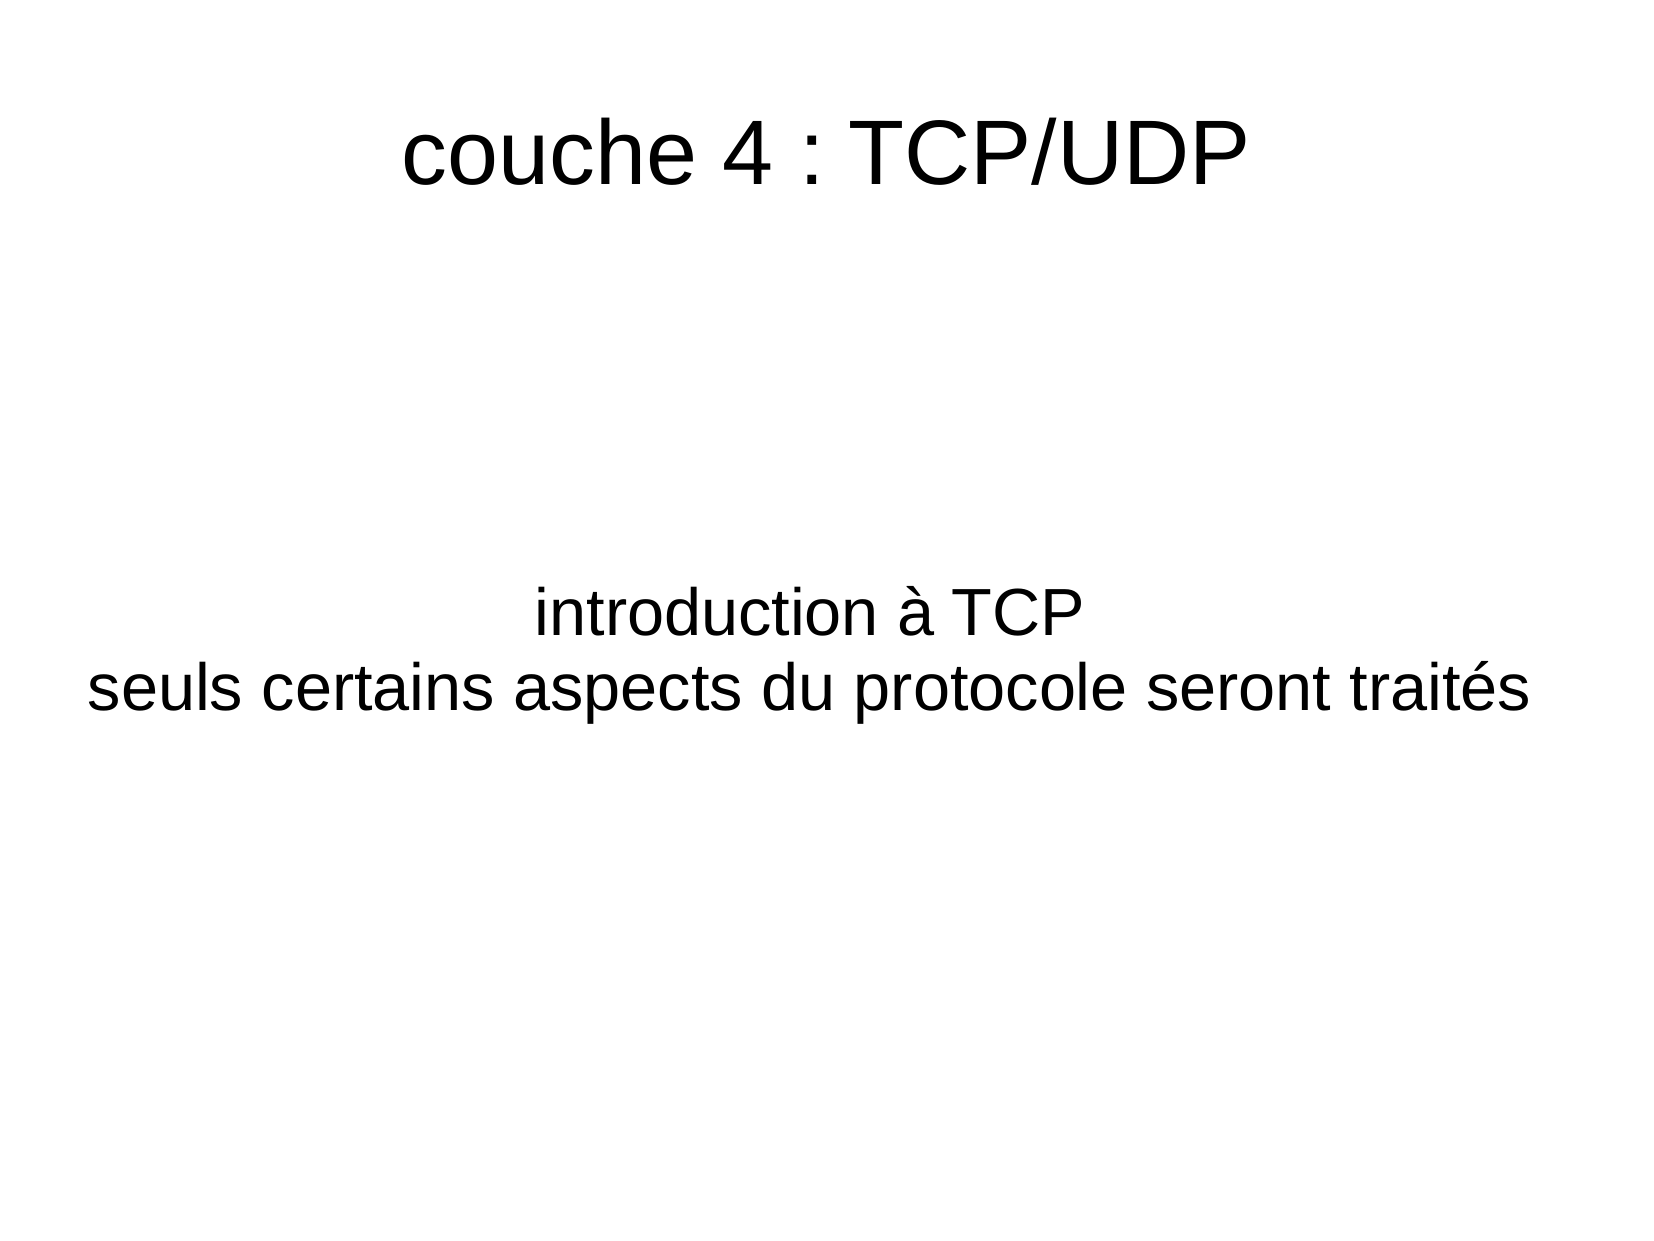

# couche 4 : TCP/UDP
introduction à TCP
seuls certains aspects du protocole seront traités